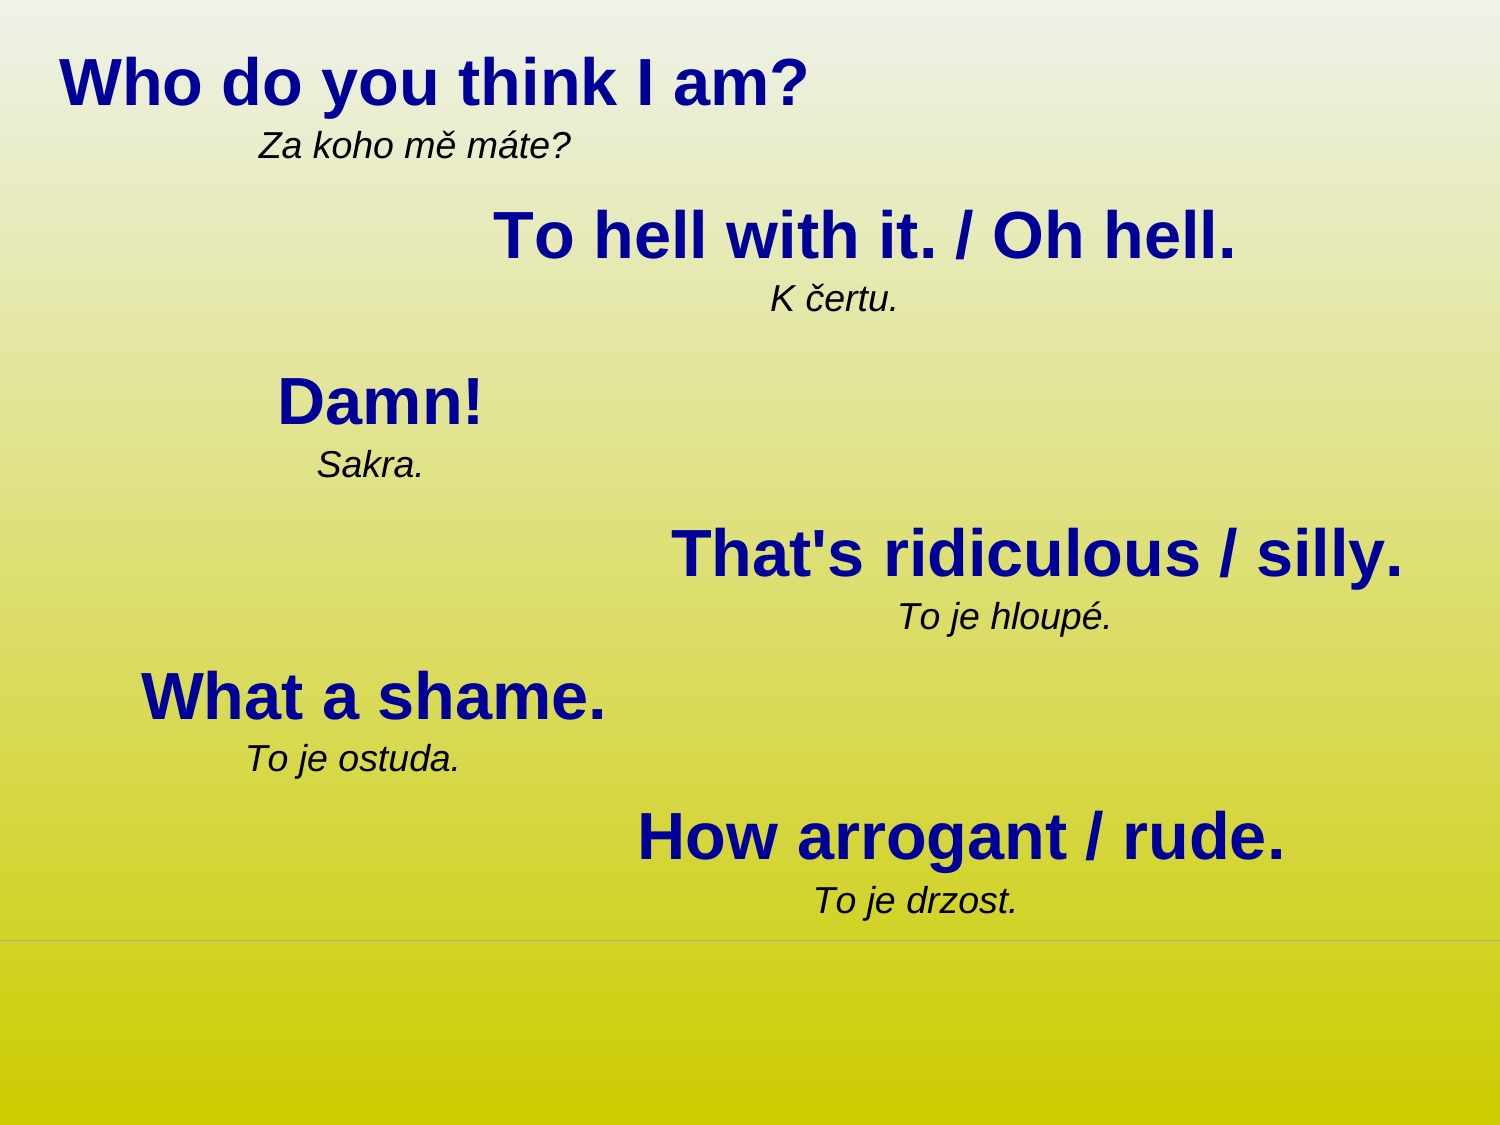

Who do you think I am?
Za koho mě máte?
To hell with it. / Oh hell.
K čertu.
Damn!
Sakra.
That's ridiculous / silly.
To je hloupé.
What a shame.
To je ostuda.
How arrogant / rude.
To je drzost.